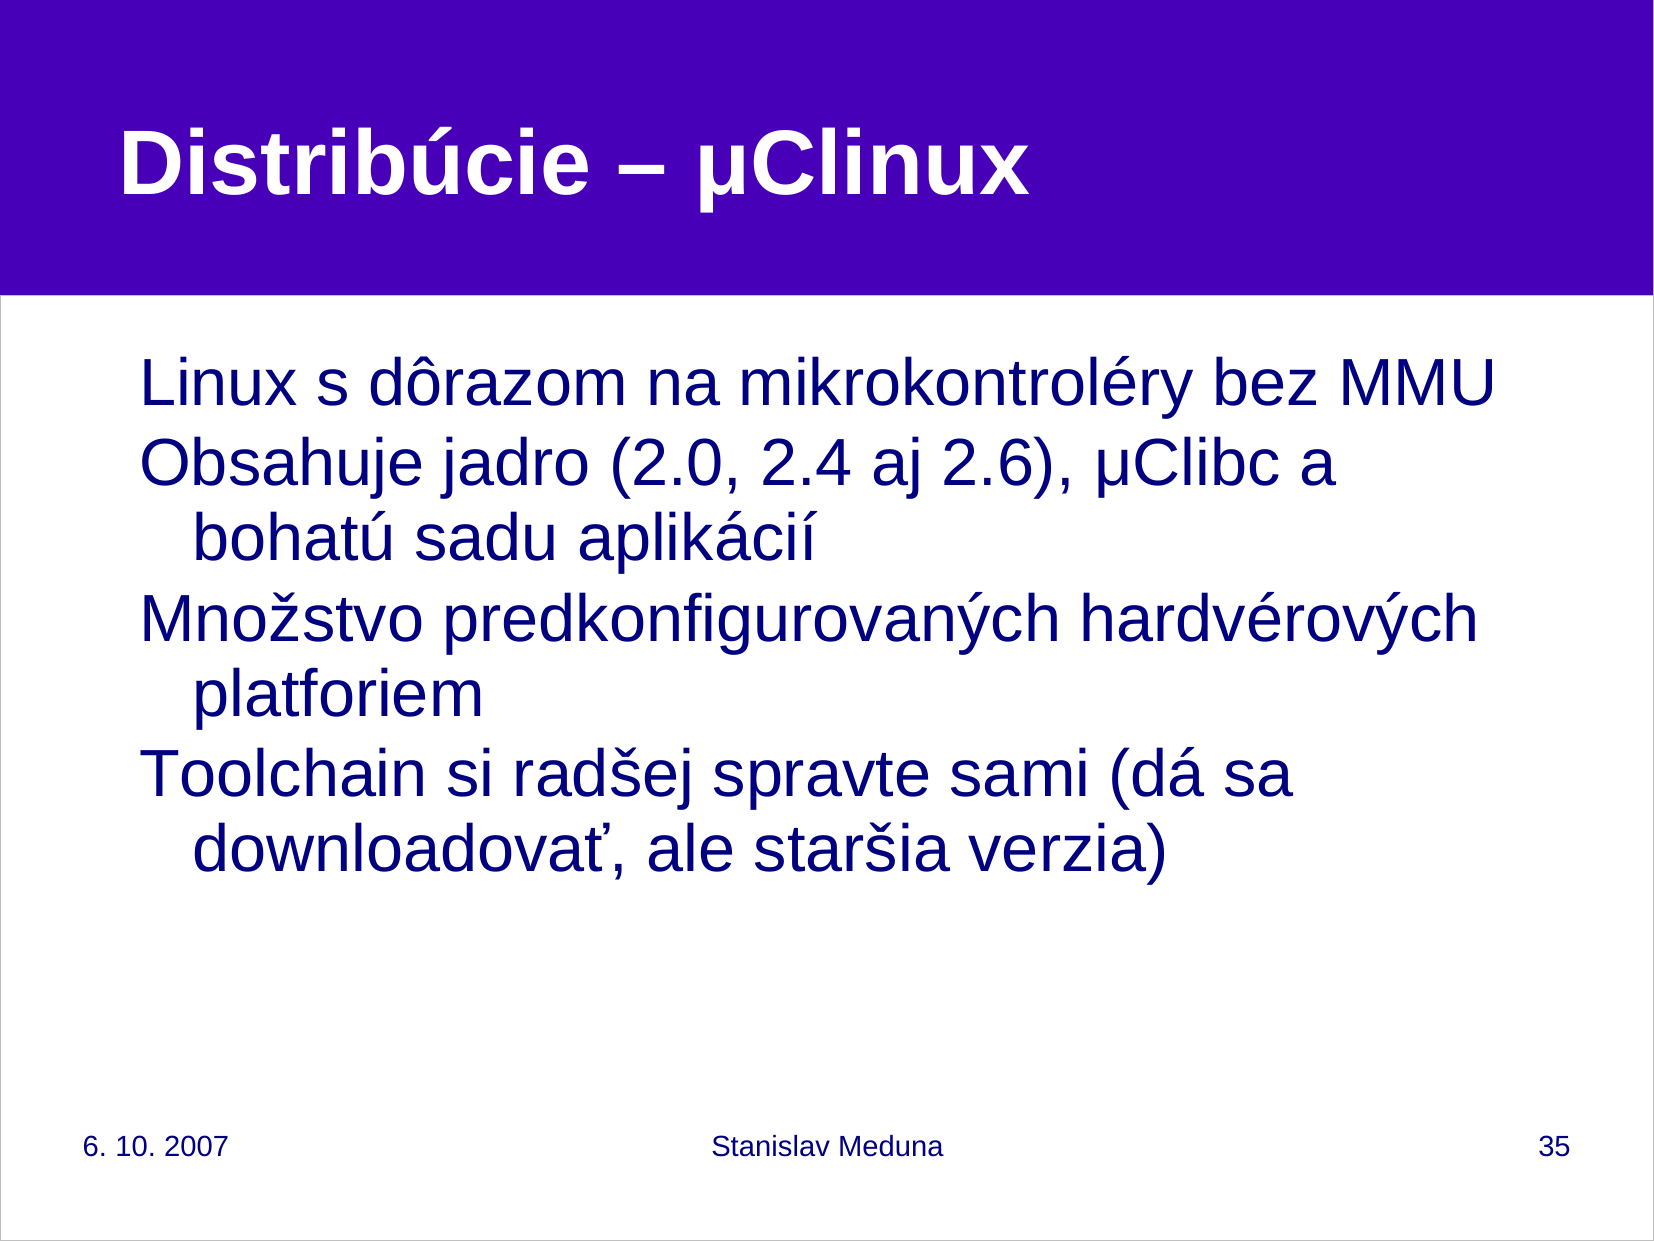

# Distribúcie – μClinux
Linux s dôrazom na mikrokontroléry bez MMU
Obsahuje jadro (2.0, 2.4 aj 2.6), μClibc a bohatú sadu aplikácií
Množstvo predkonfigurovaných hardvérových platforiem
Toolchain si radšej spravte sami (dá sa downloadovať, ale staršia verzia)
6. 10. 2007
Stanislav Meduna
35